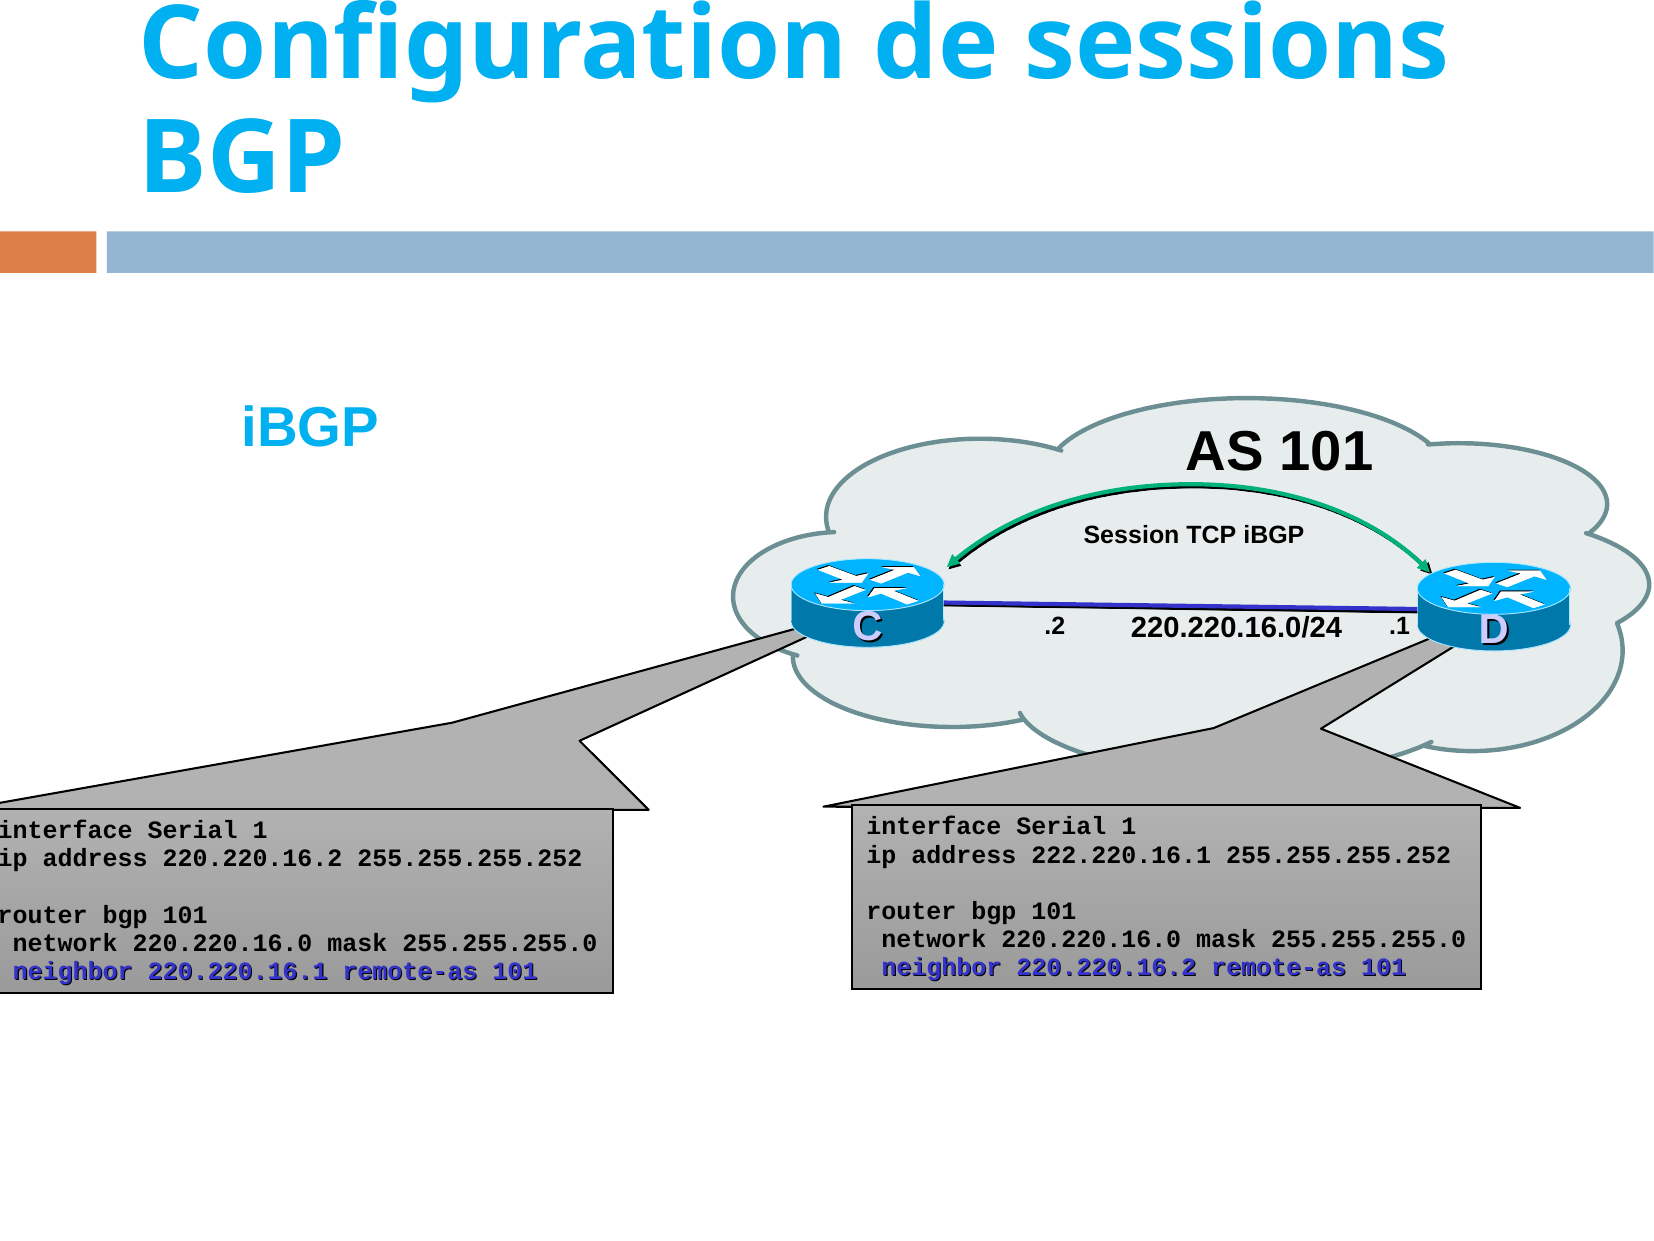

# Configuration de sessions BGP
AS 101
Session TCP iBGP
C
D
interface Serial 1
ip address 222.220.16.1 255.255.255.252
router bgp 101
 network 220.220.16.0 mask 255.255.255.0
 neighbor 220.220.16.2 remote-as 101
220.220.16.0/24
.2
.1
interface Serial 1
ip address 220.220.16.2 255.255.255.252
router bgp 101
 network 220.220.16.0 mask 255.255.255.0
 neighbor 220.220.16.1 remote-as 101
iBGP